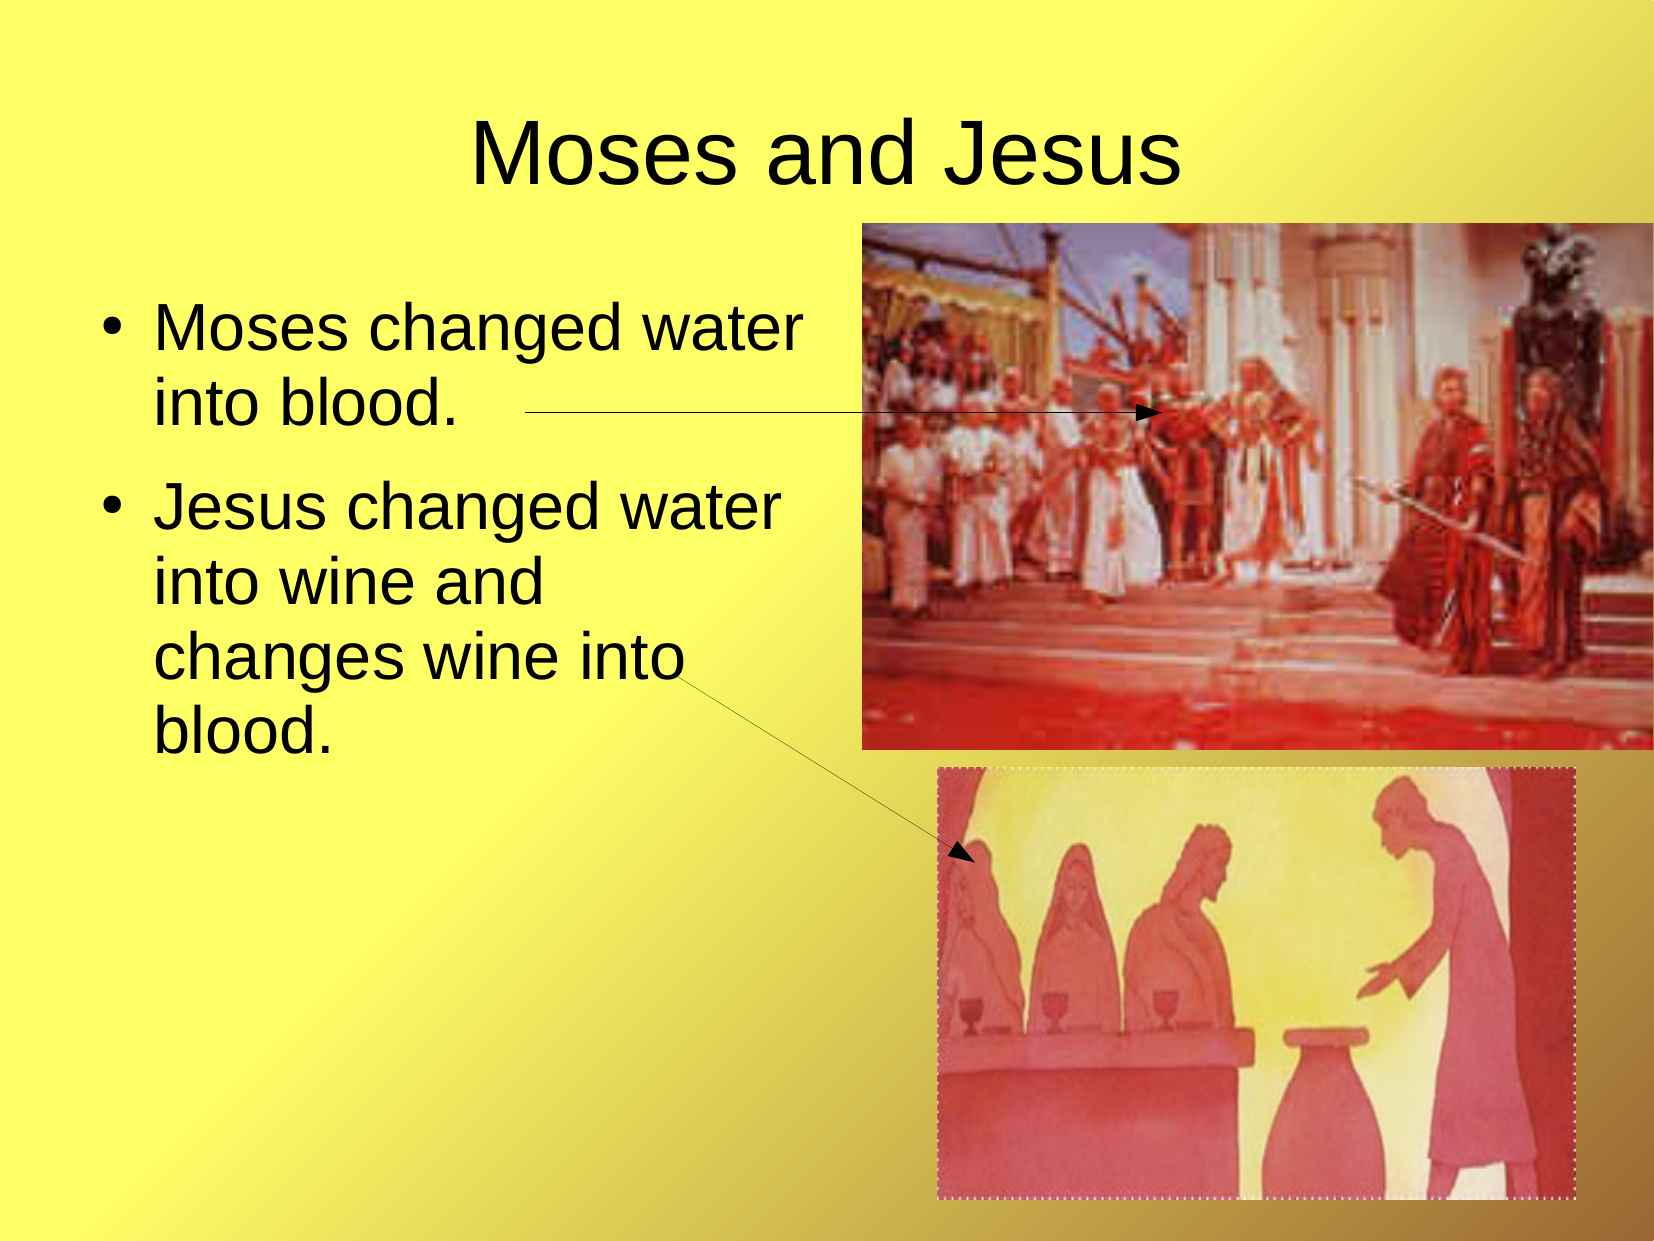

# Moses and Jesus
Moses changed water into blood.
Jesus changed water into wine and changes wine into blood.